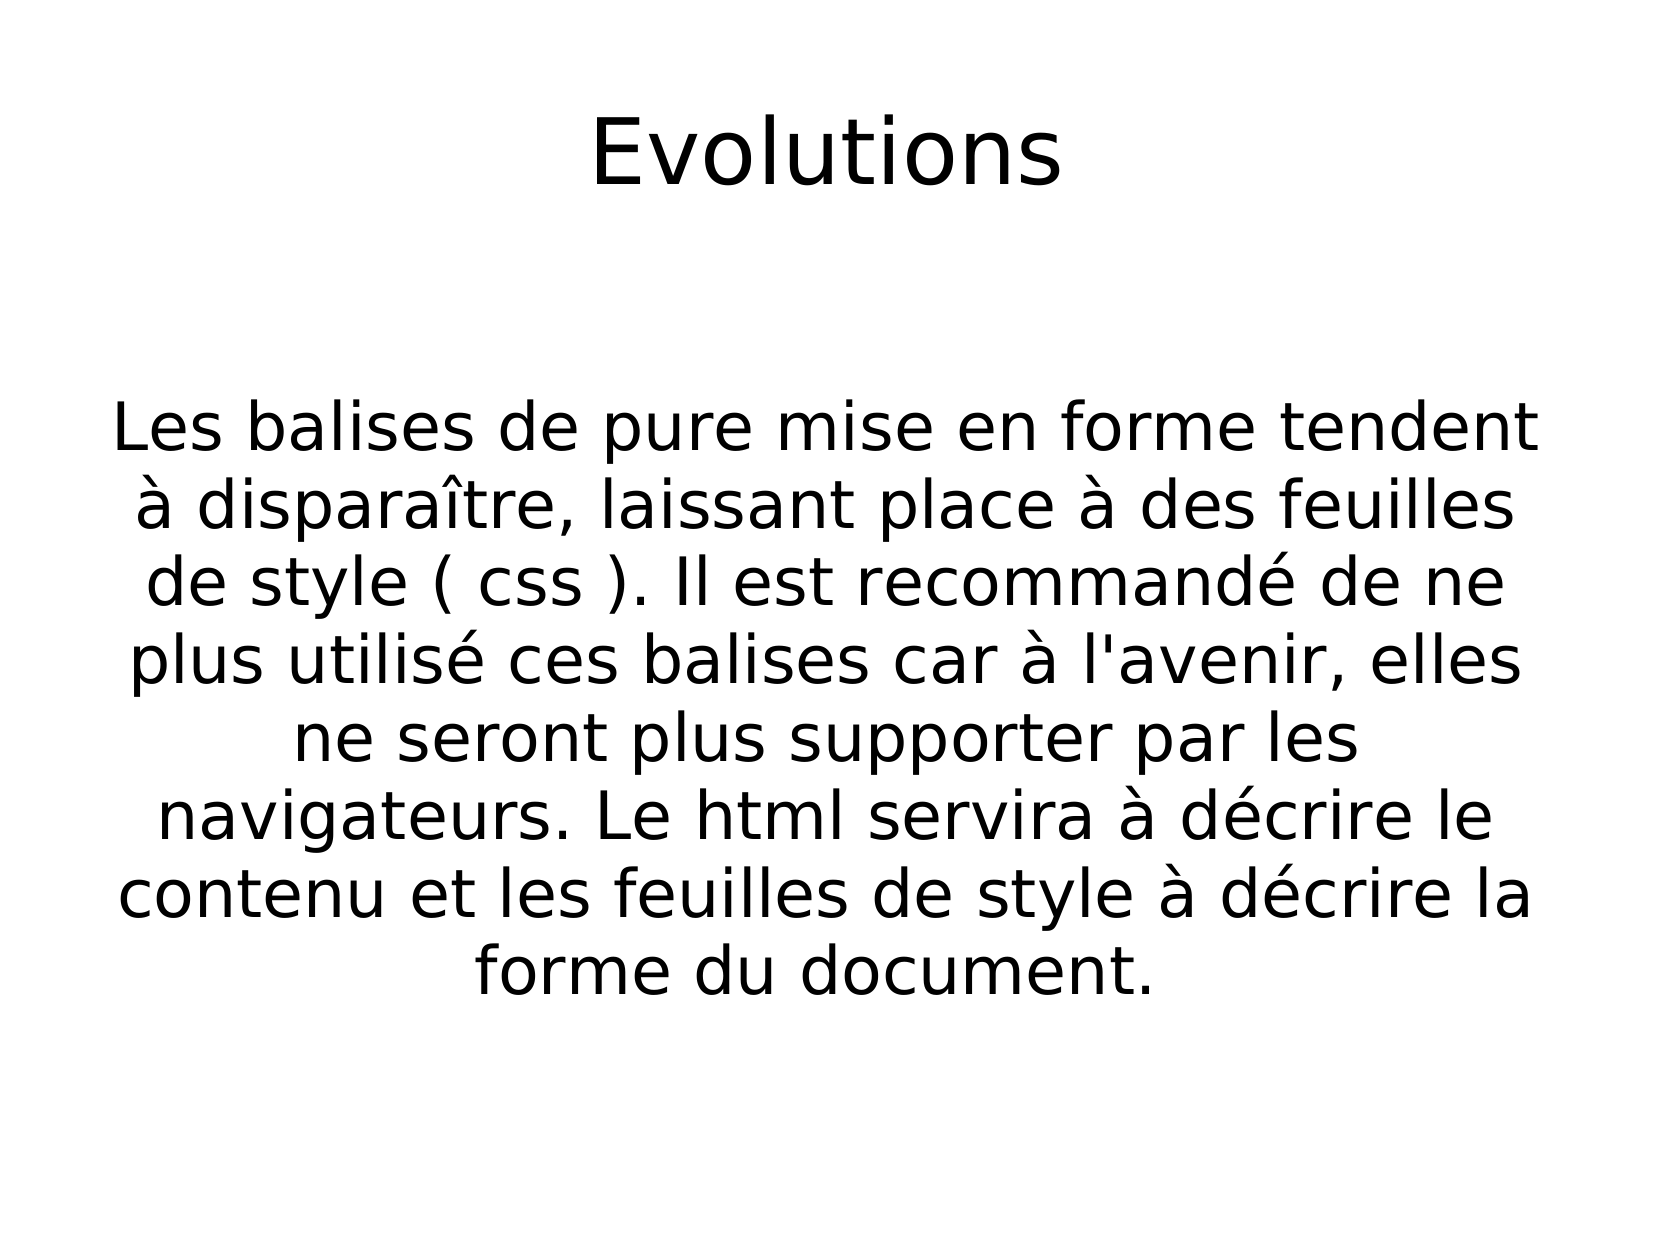

# Evolutions
Les balises de pure mise en forme tendent à disparaître, laissant place à des feuilles de style ( css ). Il est recommandé de ne plus utilisé ces balises car à l'avenir, elles ne seront plus supporter par les navigateurs. Le html servira à décrire le contenu et les feuilles de style à décrire la forme du document.